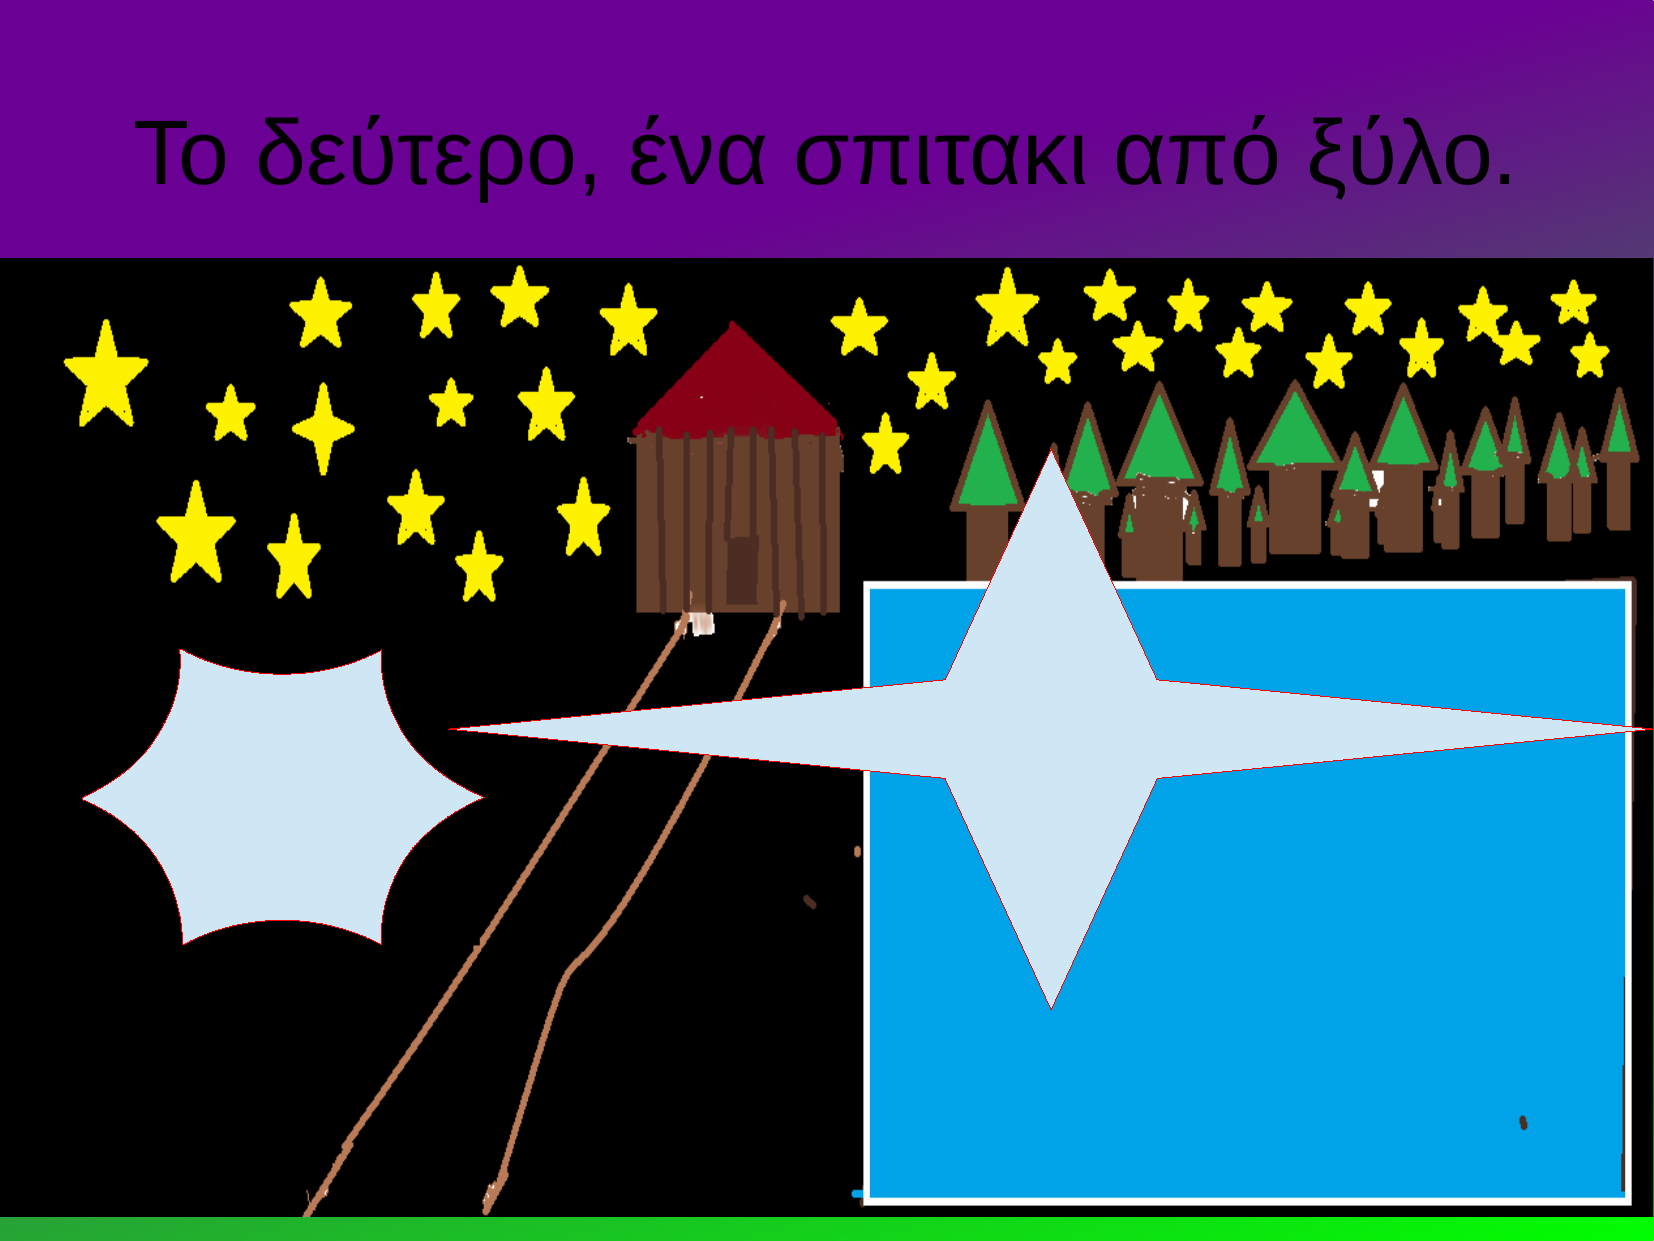

# Το δεύτερο, ένα σπιτακι από ξύλο.